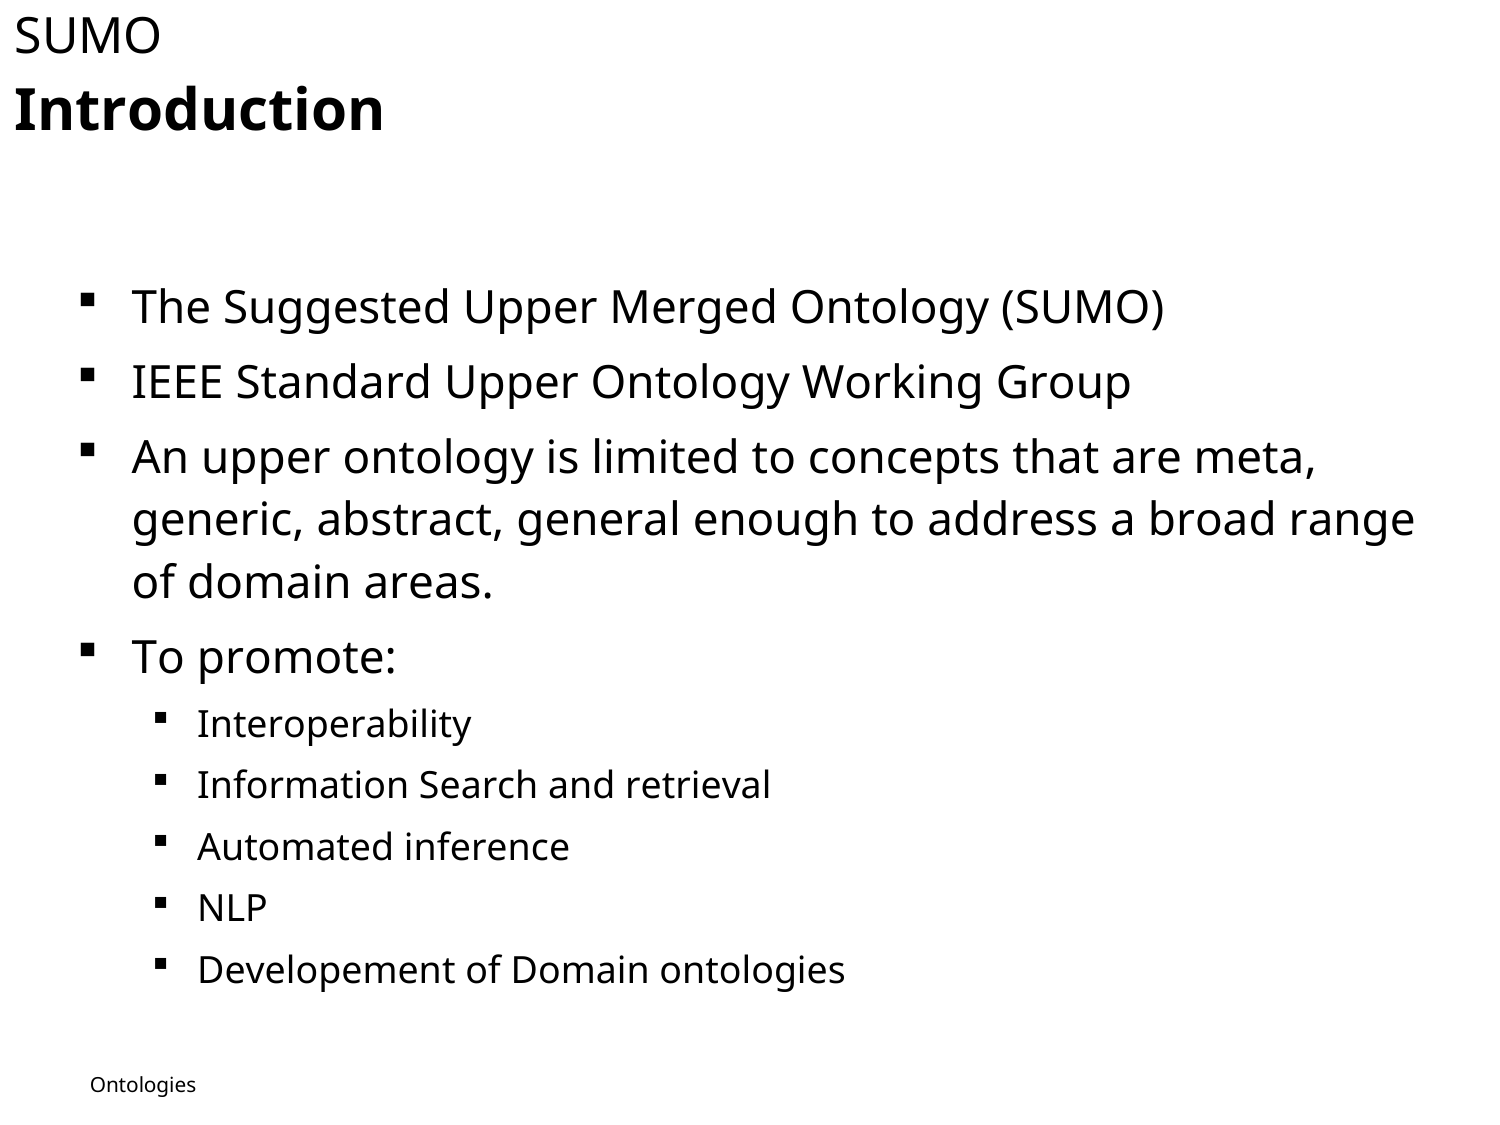

# SUMO Introduction
The Suggested Upper Merged Ontology (SUMO)
IEEE Standard Upper Ontology Working Group
An upper ontology is limited to concepts that are meta, generic, abstract, general enough to address a broad range of domain areas.
To promote:
Interoperability
Information Search and retrieval
Automated inference
NLP
Developement of Domain ontologies